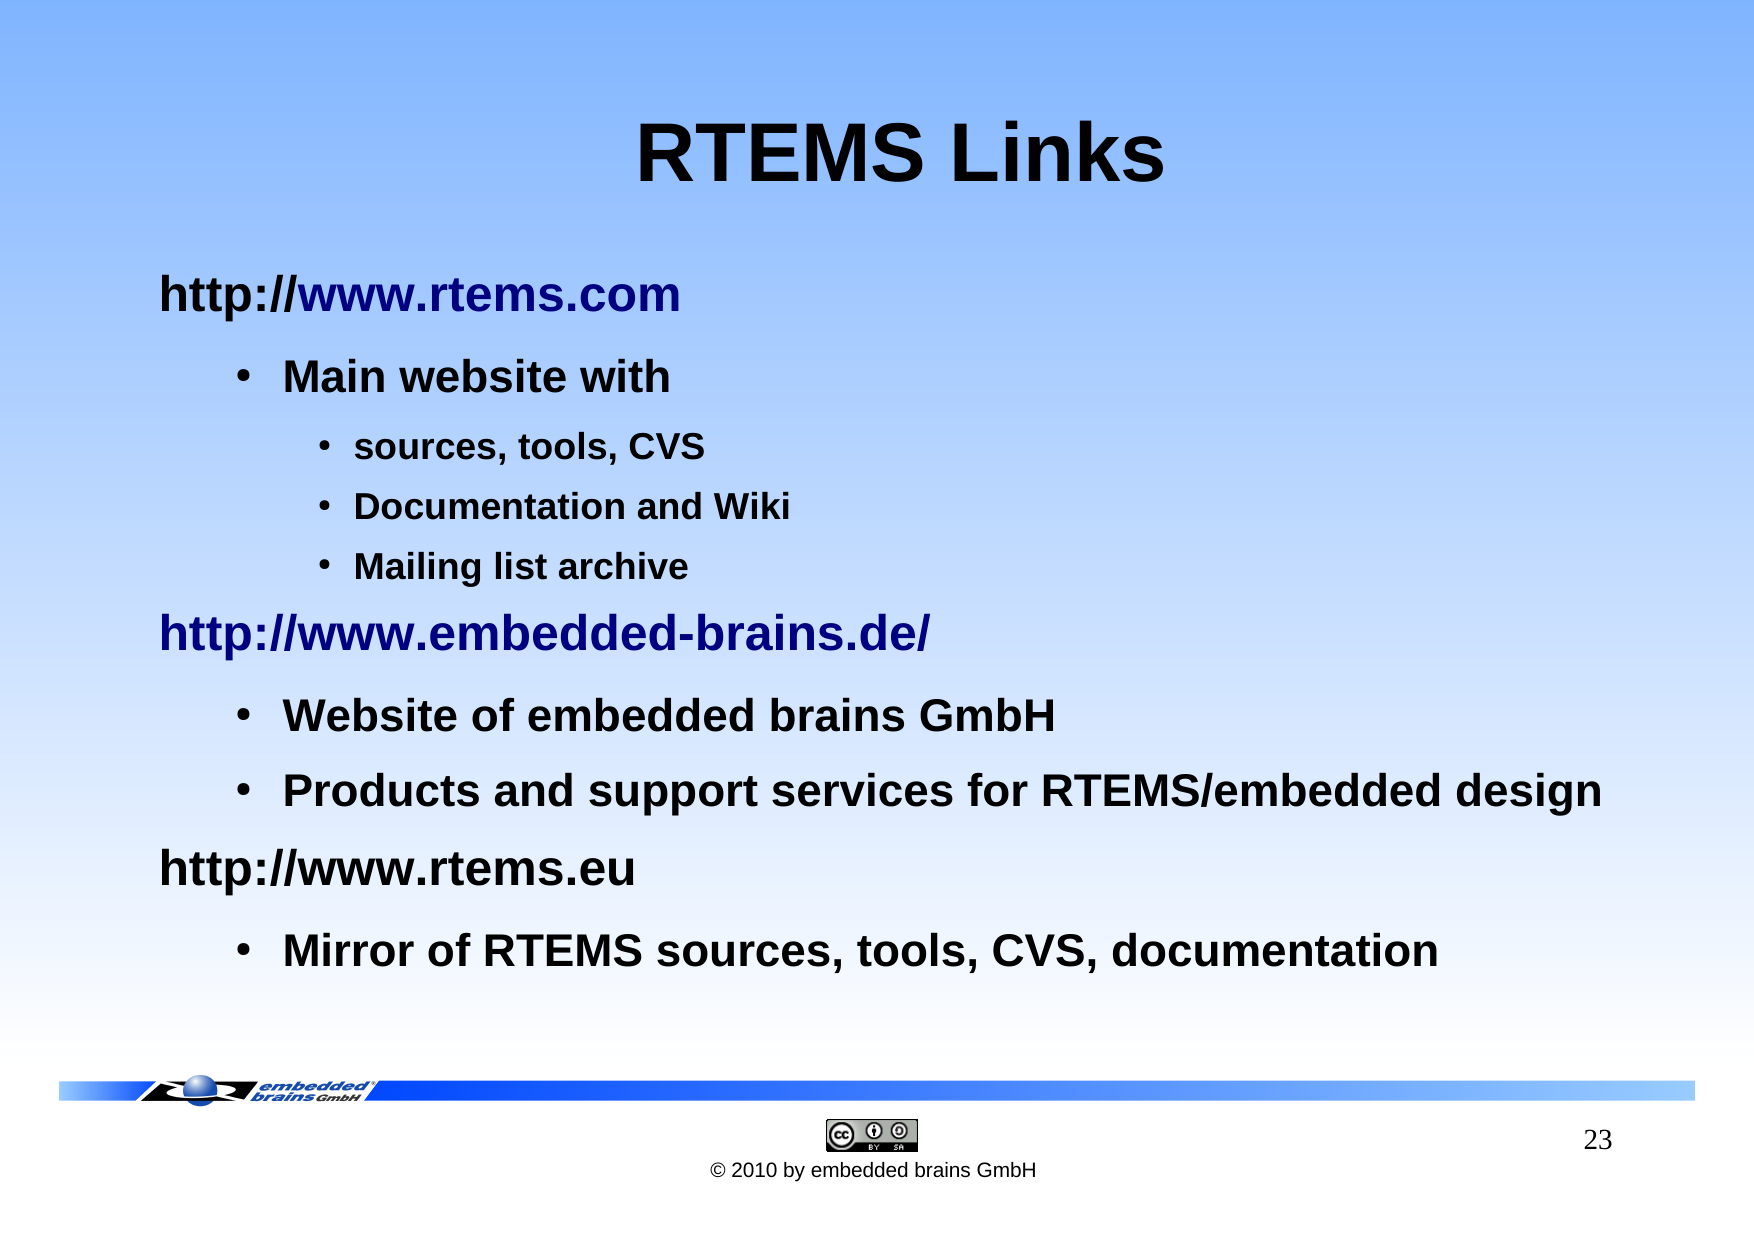

# RTEMS Links
http://www.rtems.com
Main website with
sources, tools, CVS
Documentation and Wiki
Mailing list archive
http://www.embedded-brains.de/
Website of embedded brains GmbH
Products and support services for RTEMS/embedded design
http://www.rtems.eu
Mirror of RTEMS sources, tools, CVS, documentation
23